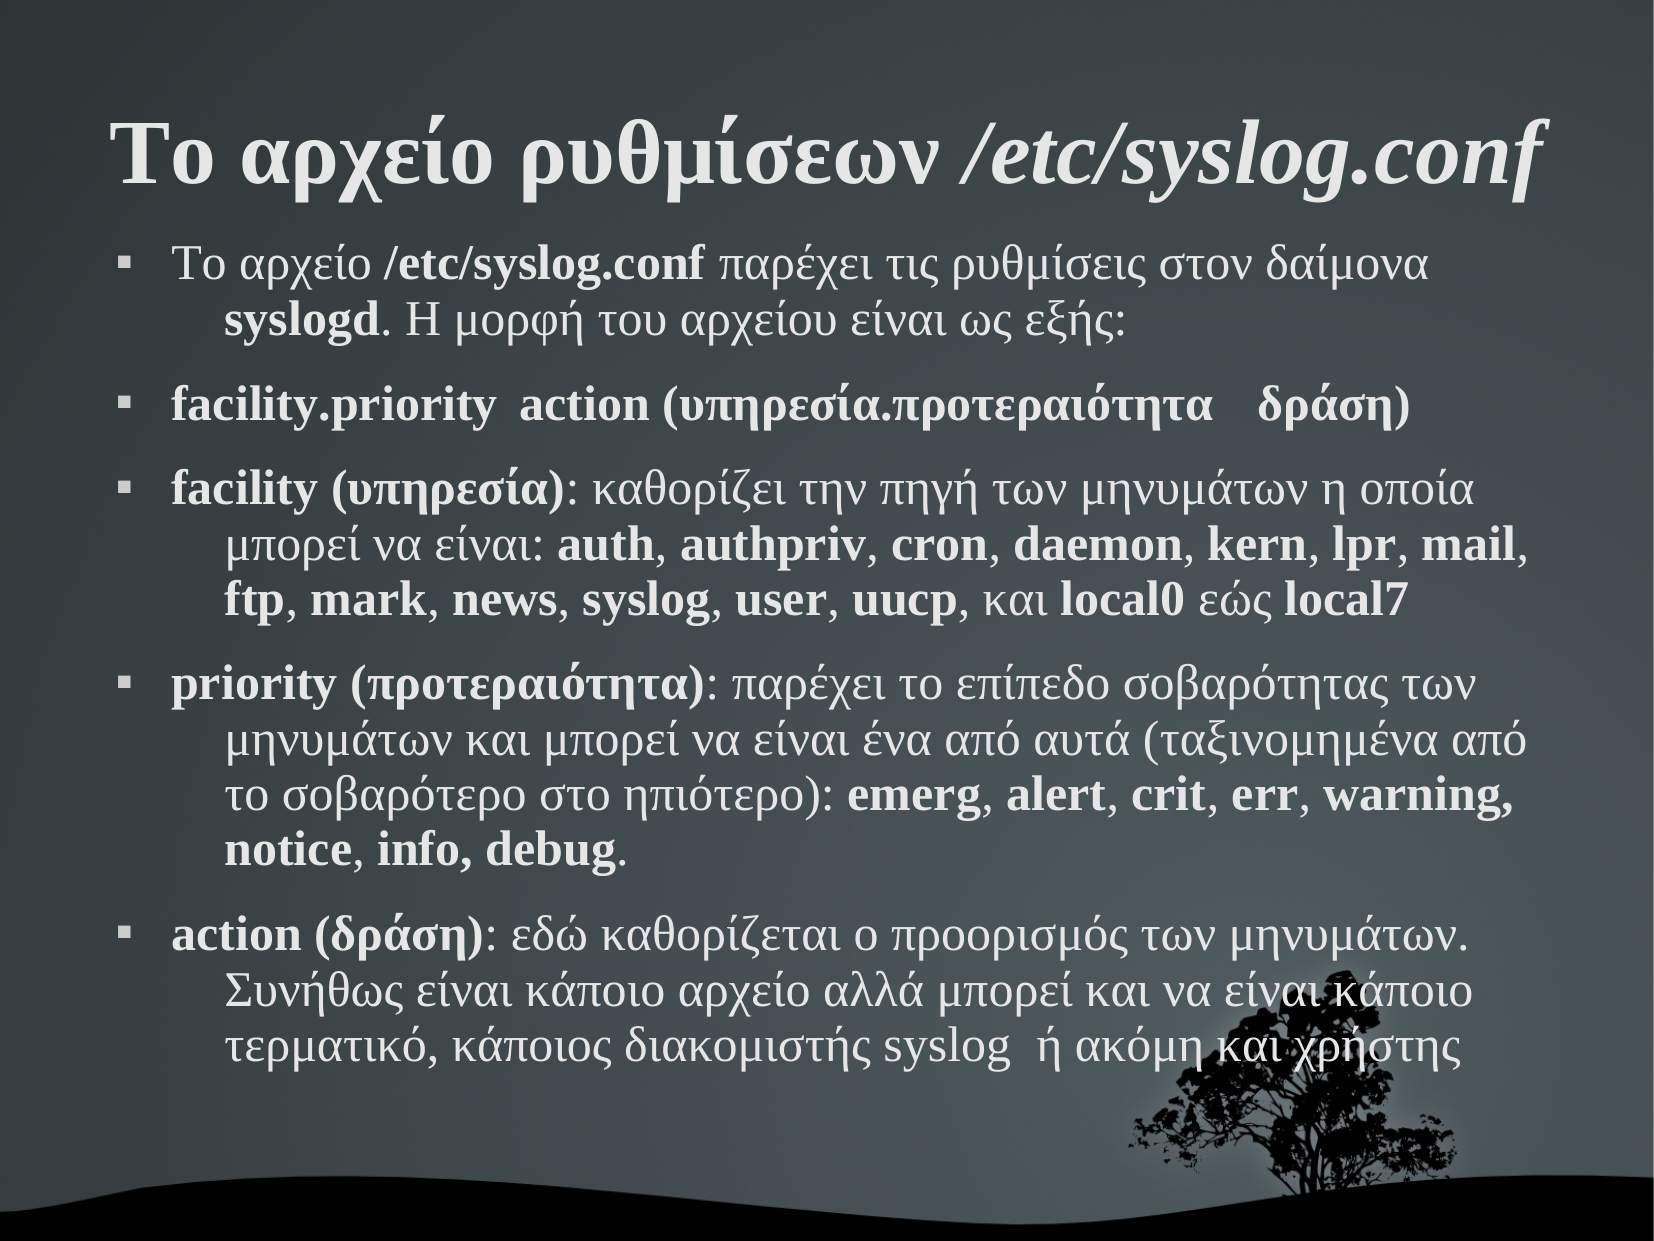

# Το αρχείο ρυθμίσεων /etc/syslog.conf
Το αρχείο /etc/syslog.conf παρέχει τις ρυθμίσεις στον δαίμονα syslogd. Η μορφή του αρχείου είναι ως εξής:
facility.priority 	action (υπηρεσία.προτεραιότητα	δράση)
facility (υπηρεσία): καθορίζει την πηγή των μηνυμάτων η οποία μπορεί να είναι: auth, authpriv, cron, daemon, kern, lpr, mail, ftp, mark, news, syslog, user, uucp, και local0 εώς local7
priority (προτεραιότητα): παρέχει το επίπεδο σοβαρότητας των μηνυμάτων και μπορεί να είναι ένα από αυτά (ταξινομημένα από το σοβαρότερο στο ηπιότερο): emerg, alert, crit, err, warning, notice, info, debug.
action (δράση): εδώ καθορίζεται ο προορισμός των μηνυμάτων. Συνήθως είναι κάποιο αρχείο αλλά μπορεί και να είναι κάποιο τερματικό, κάποιος διακομιστής syslog ή ακόμη και χρήστης